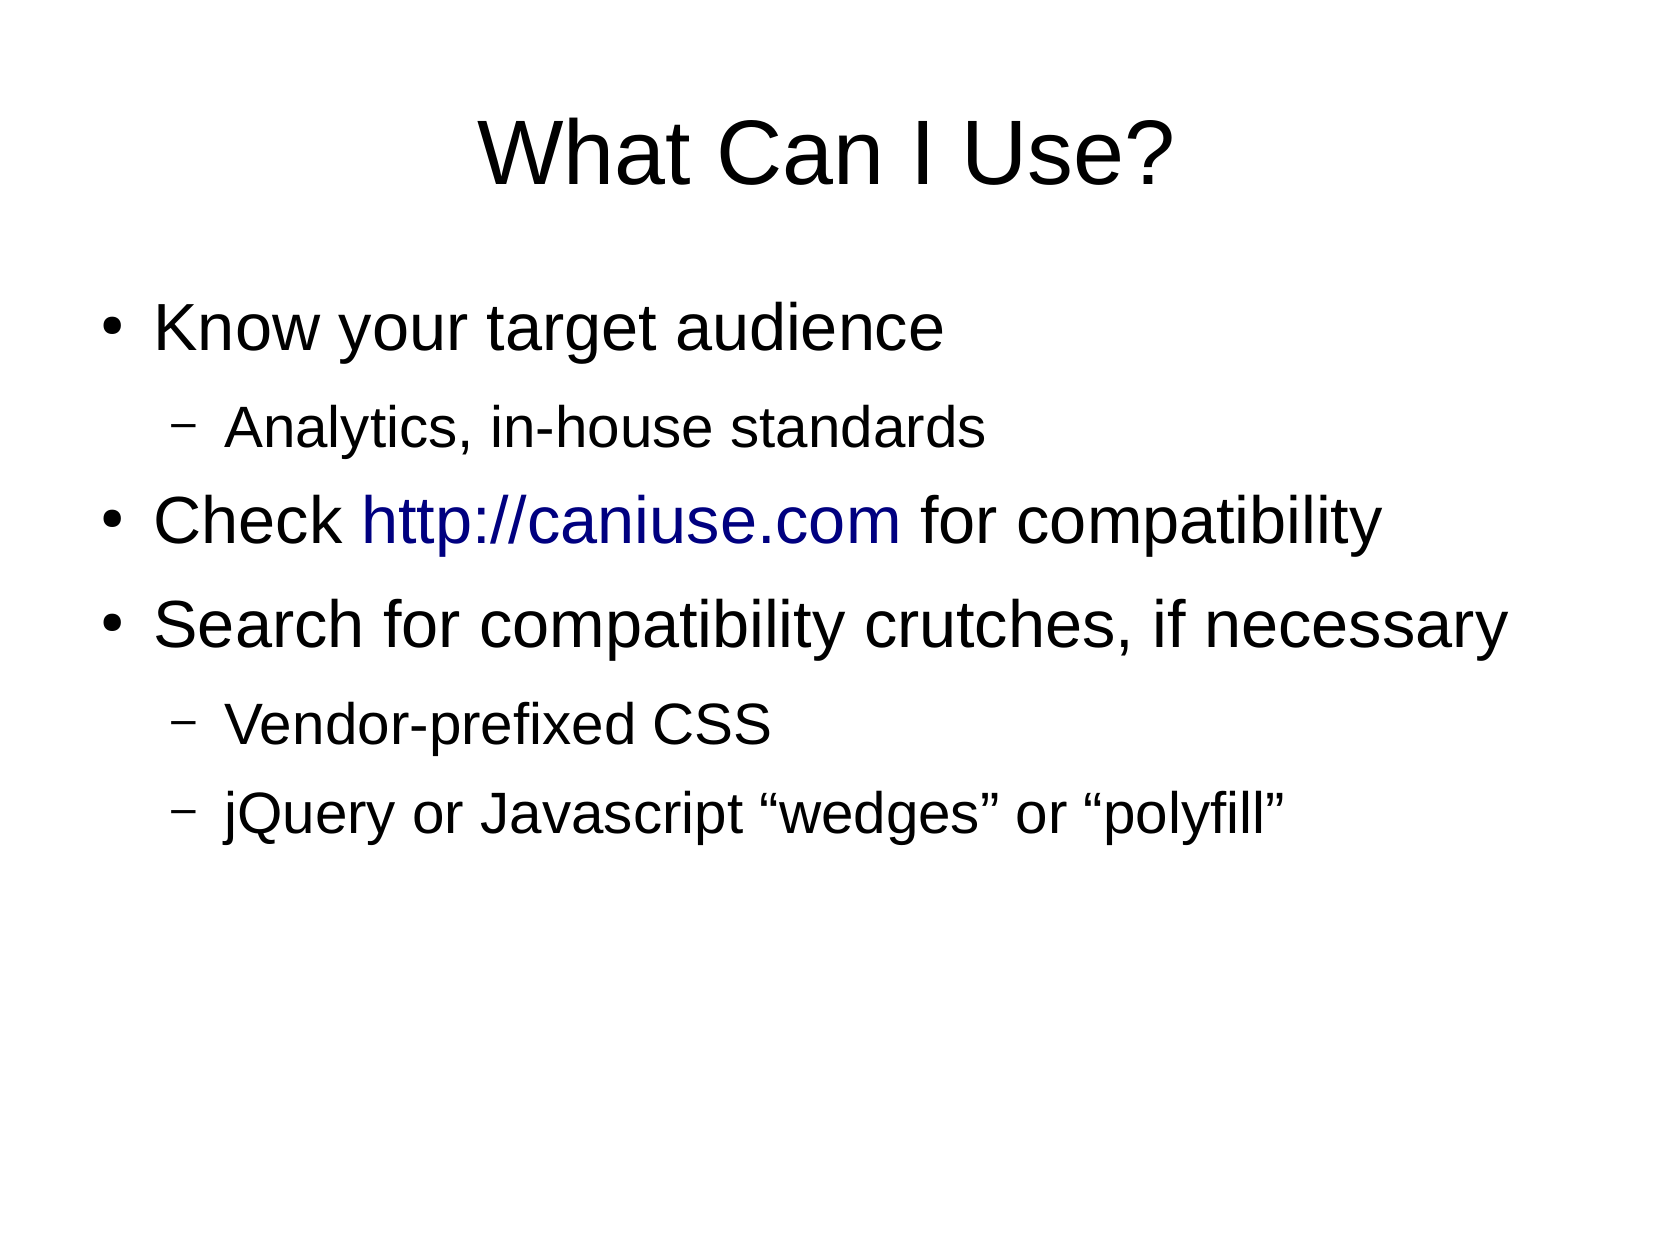

# What Can I Use?
Know your target audience
Analytics, in-house standards
Check http://caniuse.com for compatibility
Search for compatibility crutches, if necessary
Vendor-prefixed CSS
jQuery or Javascript “wedges” or “polyfill”